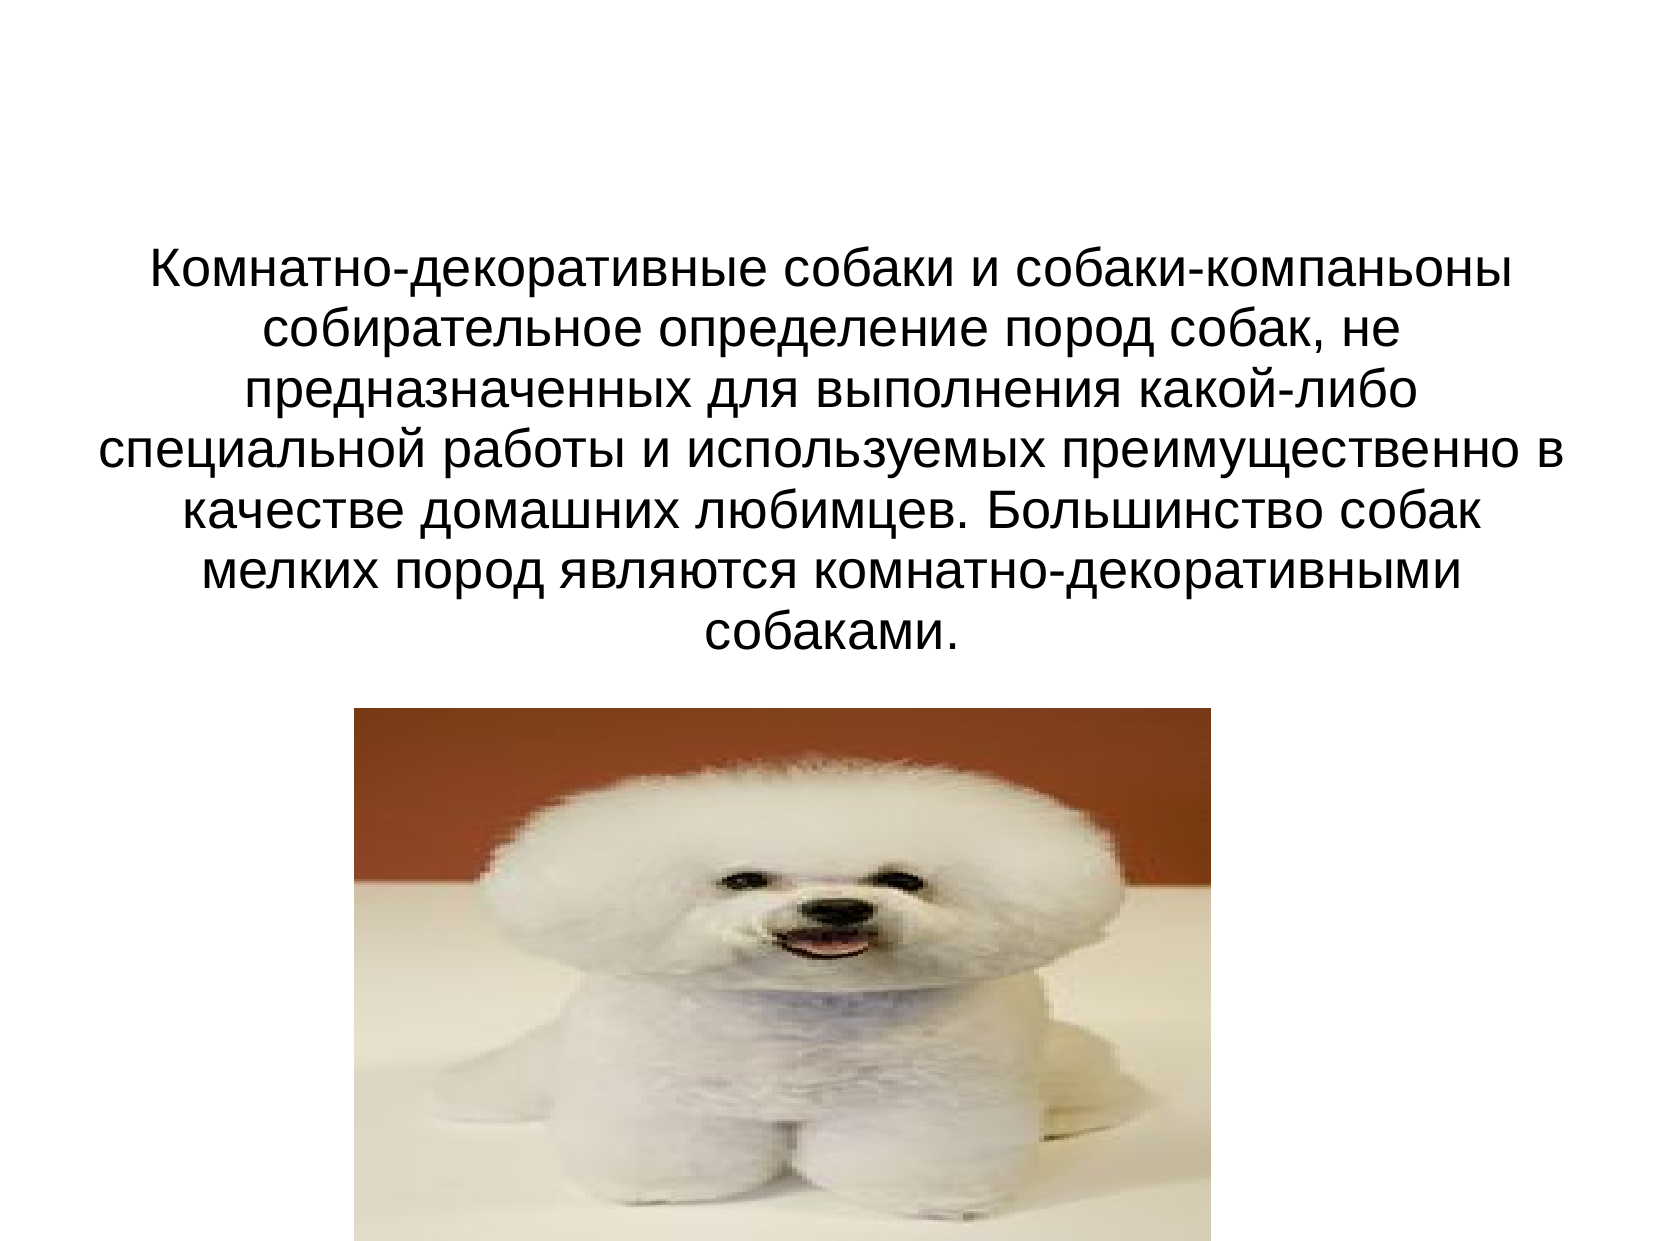

# Комнатно-декоративные собаки и собаки-компаньоны собирательное определение пород собак, не предназначенных для выполнения какой-либо специальной работы и используемых преимущественно в качестве домашних любимцев. Большинство собак мелких пород являются комнатно-декоративными собаками.